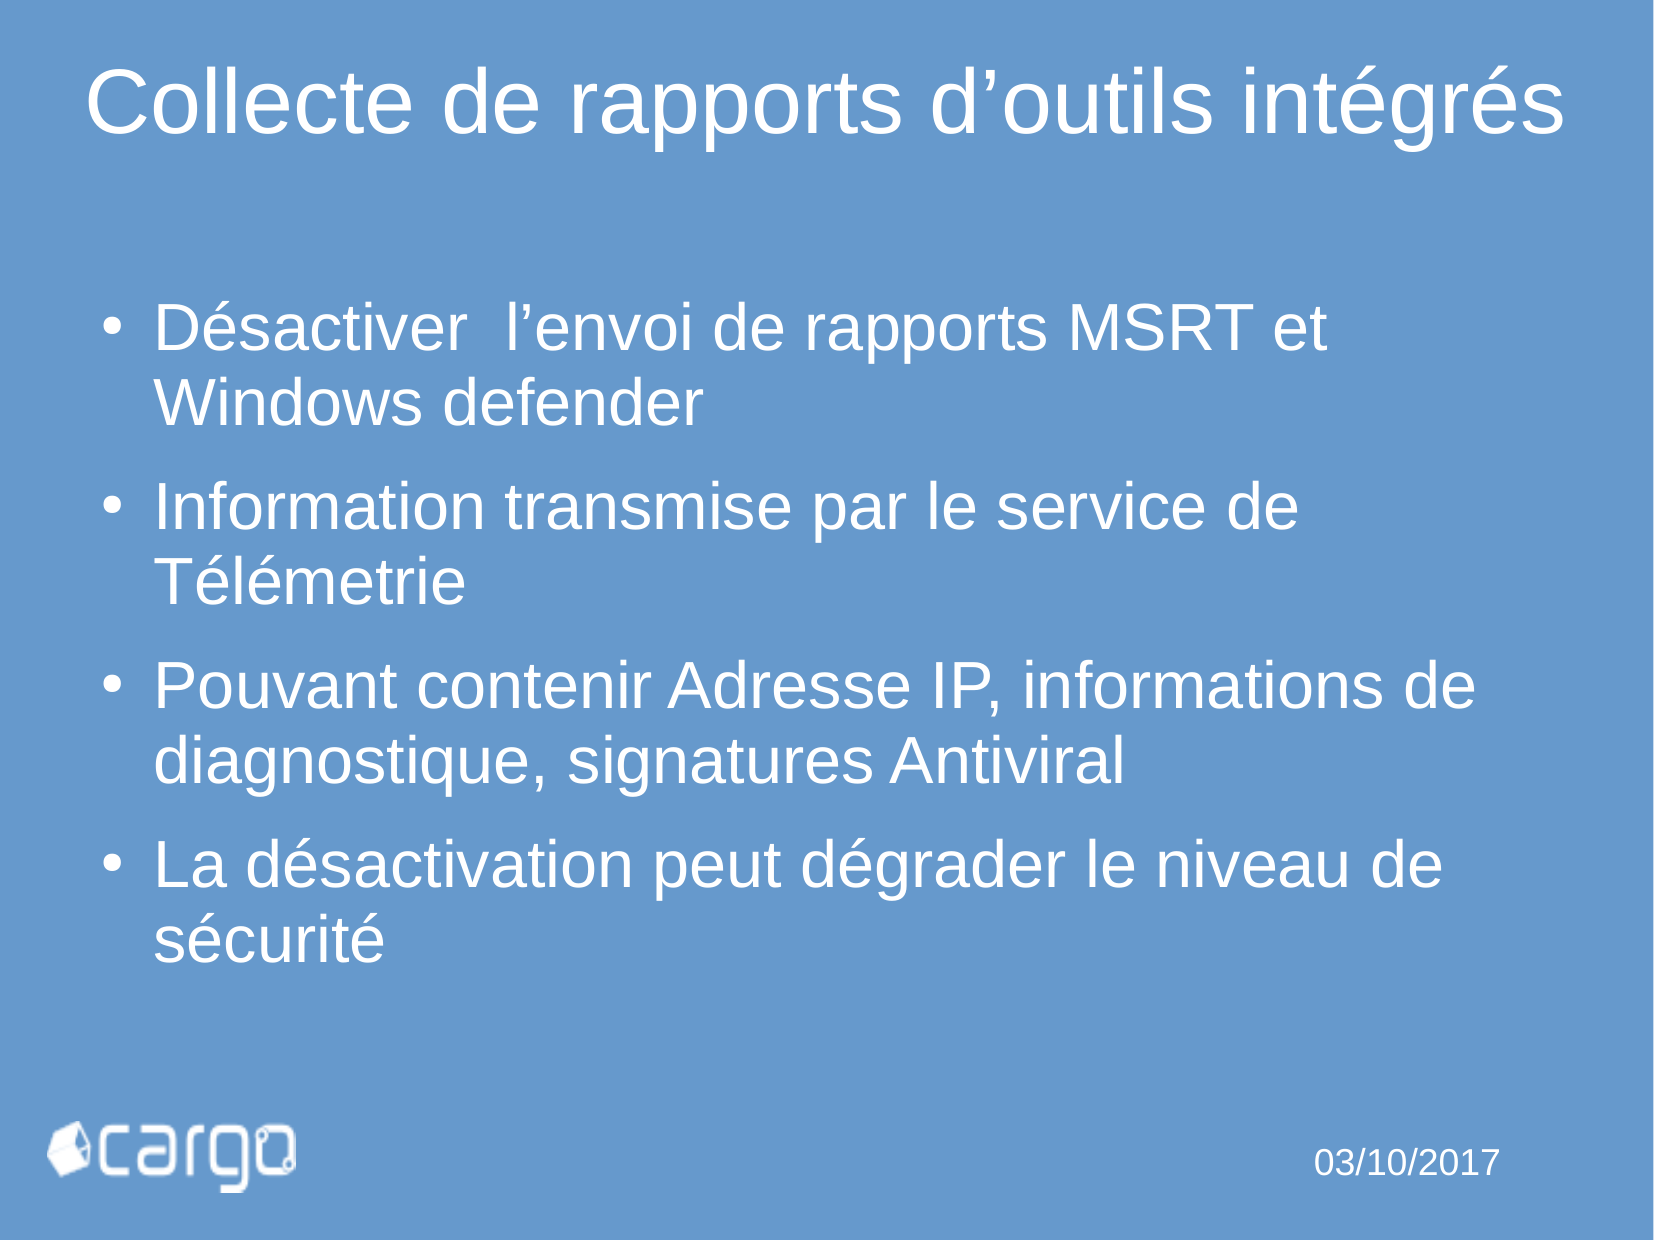

# Collecte de rapports d’outils intégrés
Désactiver l’envoi de rapports MSRT et Windows defender
Information transmise par le service de Télémetrie
Pouvant contenir Adresse IP, informations de diagnostique, signatures Antiviral
La désactivation peut dégrader le niveau de sécurité
03/10/2017